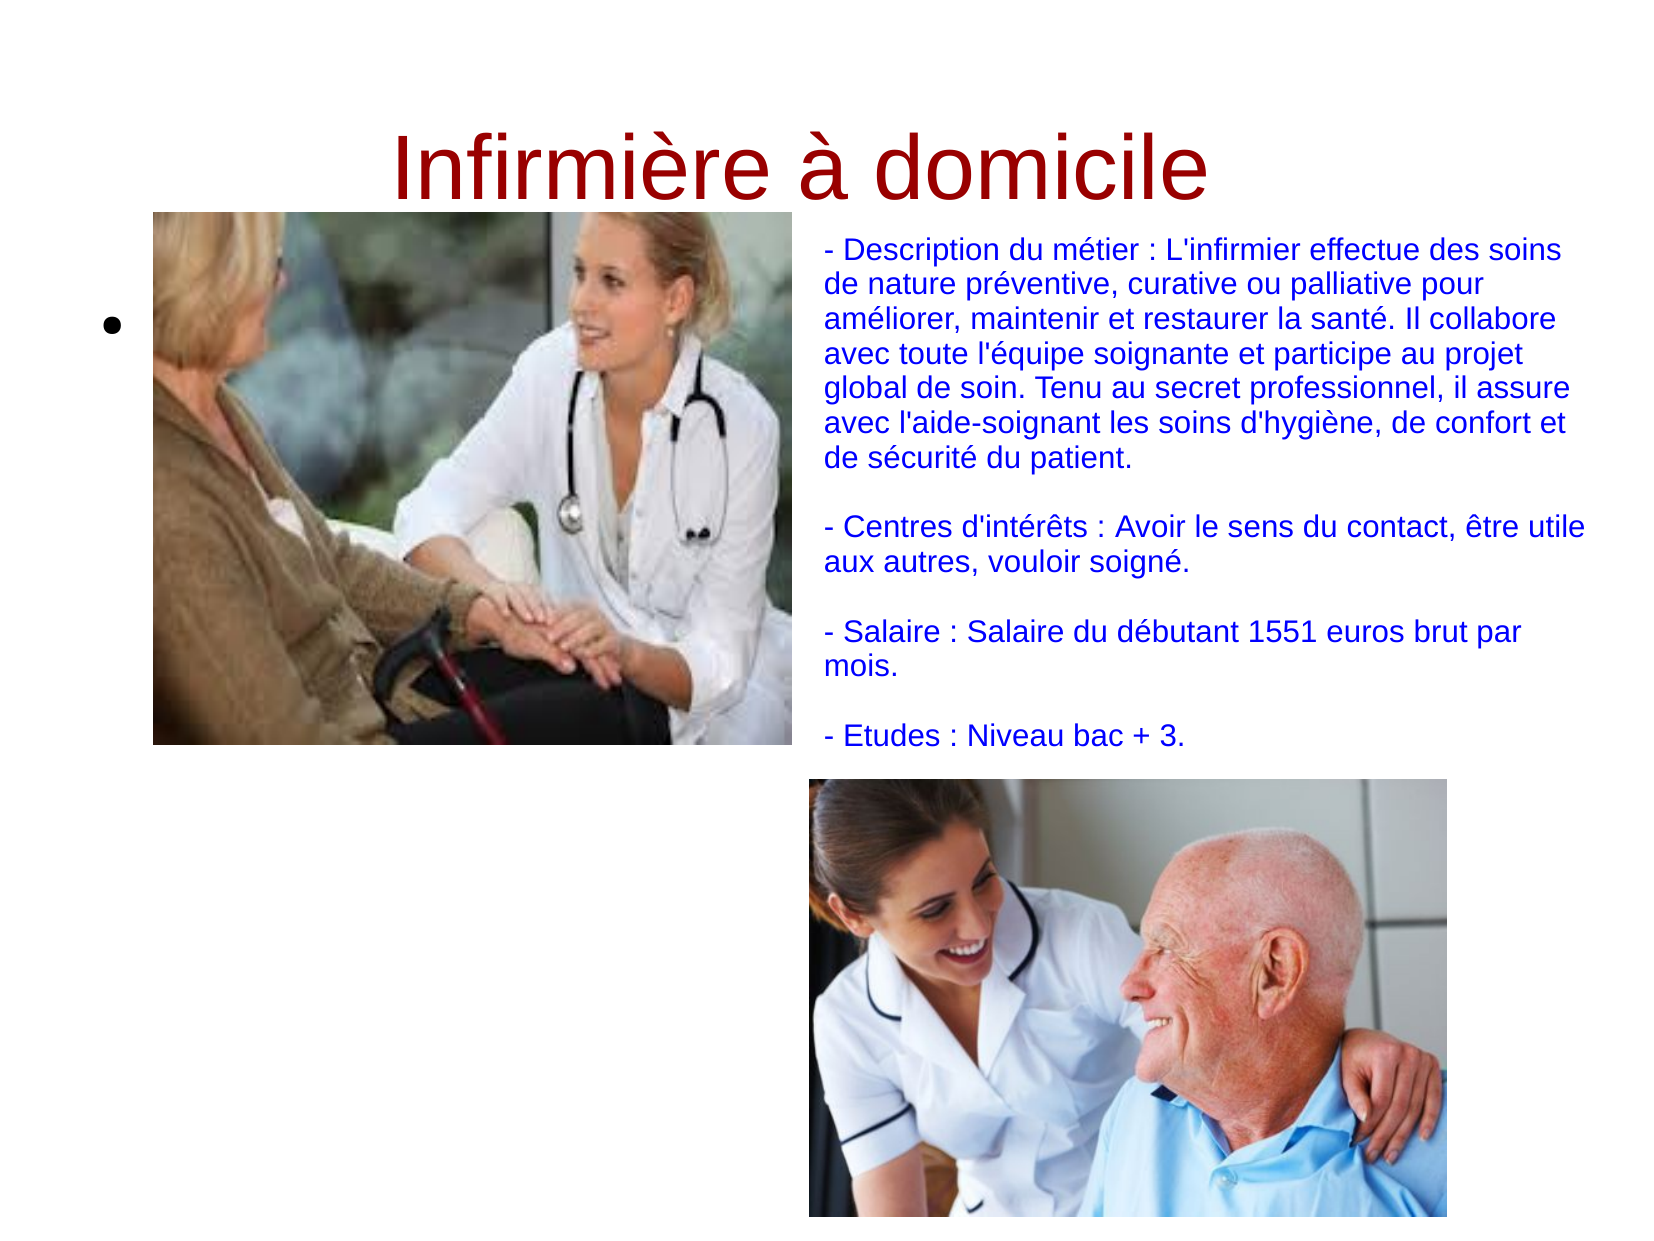

# Infirmière à domicile
- Description du métier : L'infirmier effectue des soins de nature préventive, curative ou palliative pour améliorer, maintenir et restaurer la santé. Il collabore avec toute l'équipe soignante et participe au projet global de soin. Tenu au secret professionnel, il assure avec l'aide-soignant les soins d'hygiène, de confort et de sécurité du patient.
- Centres d'intérêts : Avoir le sens du contact, être utile aux autres, vouloir soigné.
- Salaire : Salaire du débutant 1551 euros brut par mois.
- Etudes : Niveau bac + 3.